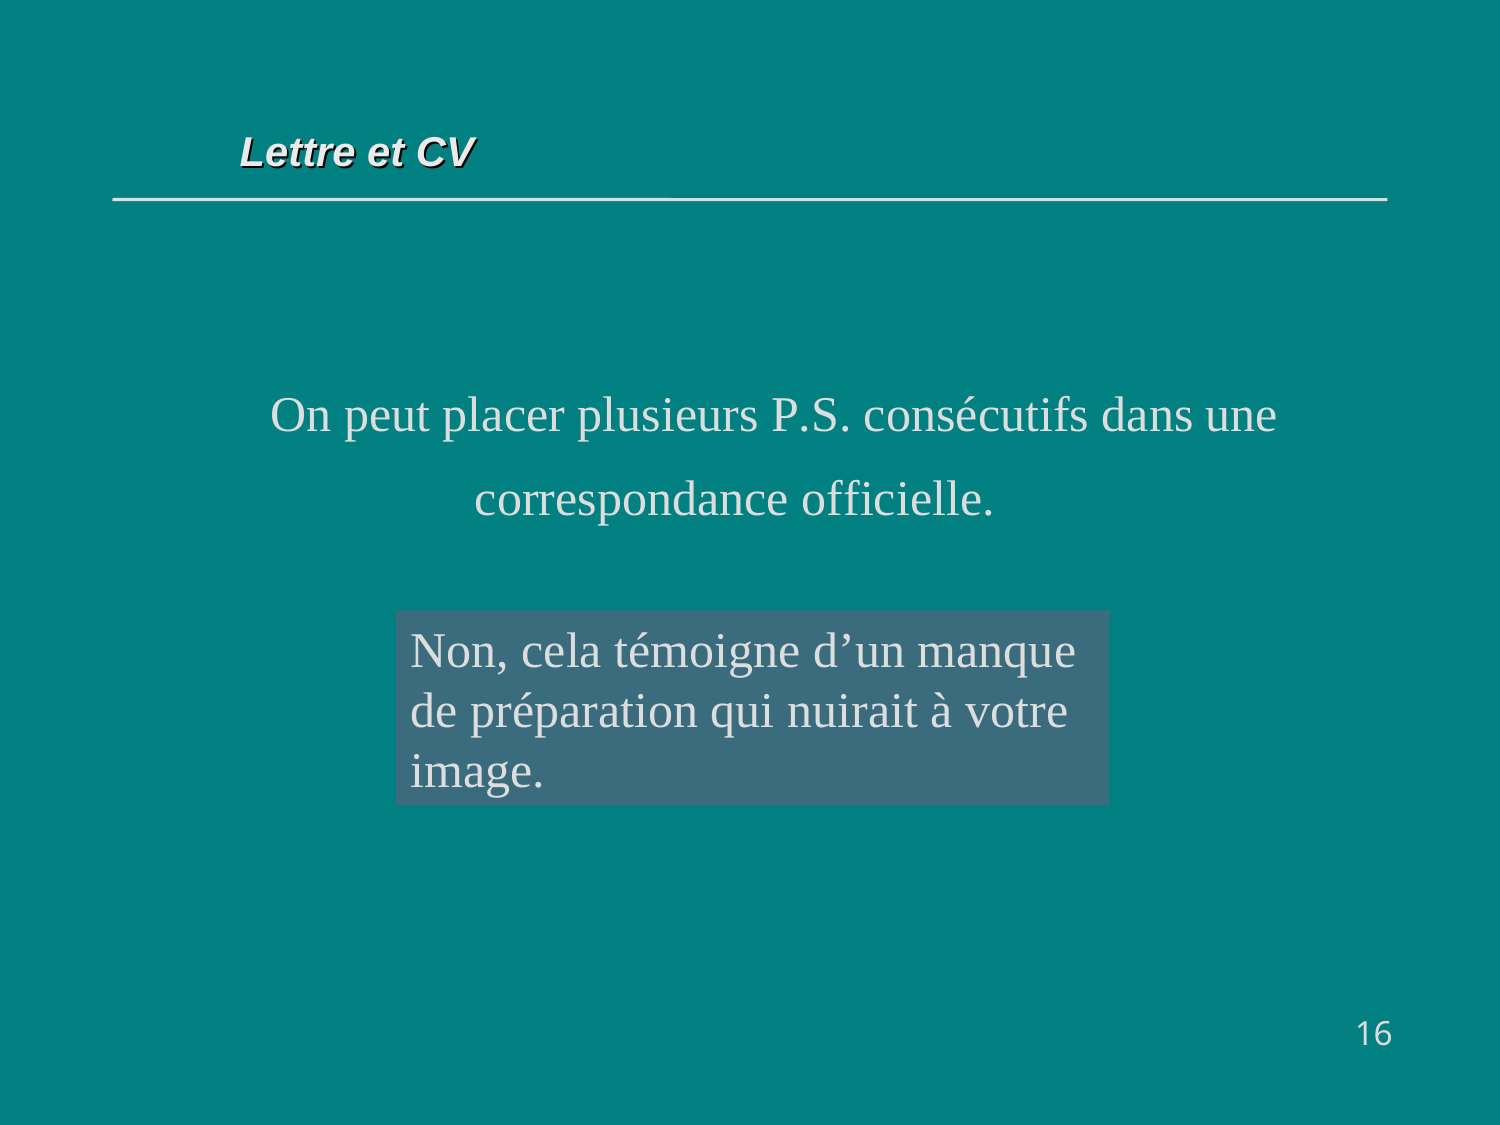

Lettre et CV
On peut placer plusieurs P.S. consécutifs dans une correspondance officielle.
V / F
Non, cela témoigne d’un manque de préparation qui nuirait à votre image.
16